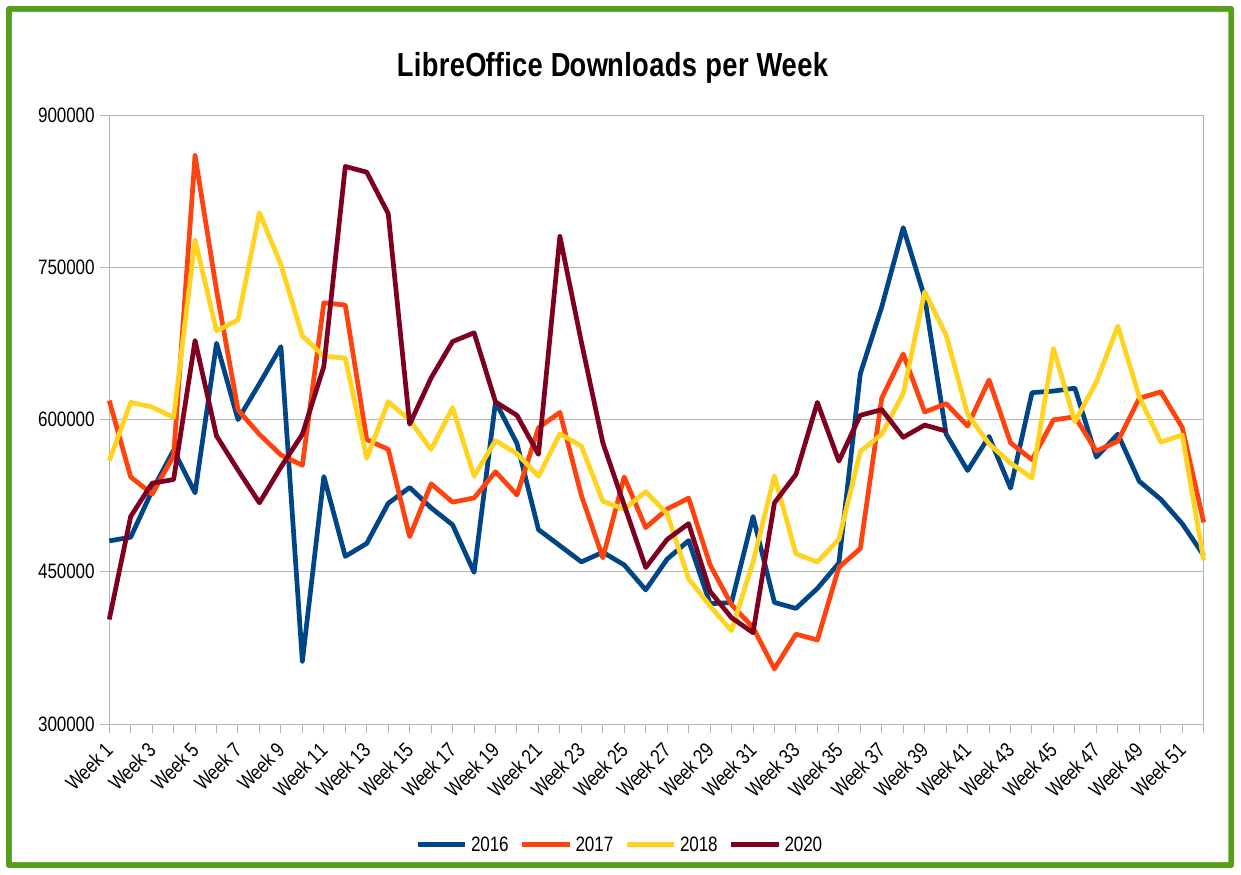

### Chart: LibreOffice Downloads per Week
| Category | 2016 | 2017 | 2018 | 2020 |
|---|---|---|---|---|
| Week 1 | 480575.0 | 618972.0 | 559459.0 | 403075.0 |
| Week 2 | 484171.0 | 543626.0 | 617178.0 | 504619.0 |
| Week 3 | 530062.0 | 526718.0 | 612664.0 | 537449.0 |
| Week 4 | 569947.0 | 564462.0 | 602278.0 | 541051.0 |
| Week 5 | 527982.0 | 860633.0 | 777430.0 | 678229.0 |
| Week 6 | 675539.0 | 727588.0 | 687686.0 | 584015.0 |
| Week 7 | 600239.0 | 609803.0 | 698523.0 | 550434.0 |
| Week 8 | 635586.0 | 585679.0 | 804270.0 | 518084.0 |
| Week 9 | 672141.0 | 565291.0 | 752962.0 | 553351.0 |
| Week 10 | 361838.0 | 555087.0 | 682773.0 | 585757.0 |
| Week 11 | 544032.0 | 715373.0 | 662789.0 | 652702.0 |
| Week 12 | 465308.0 | 713189.0 | 660888.0 | 849813.0 |
| Week 13 | 478064.0 | 580453.0 | 561878.0 | 844233.0 |
| Week 14 | 517580.0 | 570883.0 | 617906.0 | 803414.0 |
| Week 15 | 533225.0 | 484777.0 | 599738.0 | 595696.0 |
| Week 16 | 513118.0 | 536786.0 | 570715.0 | 641413.0 |
| Week 17 | 496380.0 | 518749.0 | 612099.0 | 677165.0 |
| Week 18 | 449517.0 | 522899.0 | 544464.0 | 685844.0 |
| Week 19 | 617711.0 | 548745.0 | 579425.0 | 617613.0 |
| Week 20 | 576714.0 | 525837.0 | 566555.0 | 604416.0 |
| Week 21 | 491668.0 | 592221.0 | 544206.0 | 565900.0 |
| Week 22 | 475826.0 | 607343.0 | 586258.0 | 780885.0 |
| Week 23 | 459827.0 | 525416.0 | 574019.0 | 676658.0 |
| Week 24 | 469387.0 | 463848.0 | 519704.0 | 577369.0 |
| Week 25 | 456851.0 | 543553.0 | 511830.0 | 515790.0 |
| Week 26 | 432216.0 | 493634.0 | 529086.0 | 454317.0 |
| Week 27 | 462555.0 | 511929.0 | 507223.0 | 482000.0 |
| Week 28 | 480847.0 | 522693.0 | 443169.0 | 497584.0 |
| Week 29 | 418587.0 | 456789.0 | 416380.0 | 430712.0 |
| Week 30 | 419784.0 | 417648.0 | 391857.0 | 404820.0 |
| Week 31 | 504594.0 | 395186.0 | 459628.0 | 389984.0 |
| Week 32 | 419824.0 | 354325.0 | 544642.0 | 518084.0 |
| Week 33 | 413994.0 | 388534.0 | 467773.0 | 546119.0 |
| Week 34 | 433606.0 | 382813.0 | 459791.0 | 617160.0 |
| Week 35 | 458682.0 | 454495.0 | 482153.0 | 559212.0 |
| Week 36 | 645493.0 | 473060.0 | 568744.0 | 604497.0 |
| Week 37 | 711367.0 | 621408.0 | 585794.0 | 610009.0 |
| Week 38 | 789527.0 | 664930.0 | 626032.0 | 582700.0 |
| Week 39 | 720765.0 | 607700.0 | 726211.0 | 594843.0 |
| Week 40 | 585846.0 | 615963.0 | 683474.0 | 588902.0 |
| Week 41 | 549952.0 | 593821.0 | 605500.0 | None |
| Week 42 | 583559.0 | 639338.0 | 576311.0 | None |
| Week 43 | 532591.0 | 577272.0 | 557334.0 | None |
| Week 44 | 626768.0 | 560558.0 | 542486.0 | None |
| Week 45 | 628367.0 | 599943.0 | 670473.0 | None |
| Week 46 | 631219.0 | 602943.0 | 598072.0 | None |
| Week 47 | 563274.0 | 569074.0 | 637235.0 | None |
| Week 48 | 585855.0 | 578849.0 | 692419.0 | None |
| Week 49 | 539300.0 | 621131.0 | 622715.0 | None |
| Week 50 | 521549.0 | 627650.0 | 577981.0 | None |
| Week 51 | 497508.0 | 592487.0 | 585030.0 | None |
| Week 52 | 466248.0 | 498731.0 | 461360.0 | None |